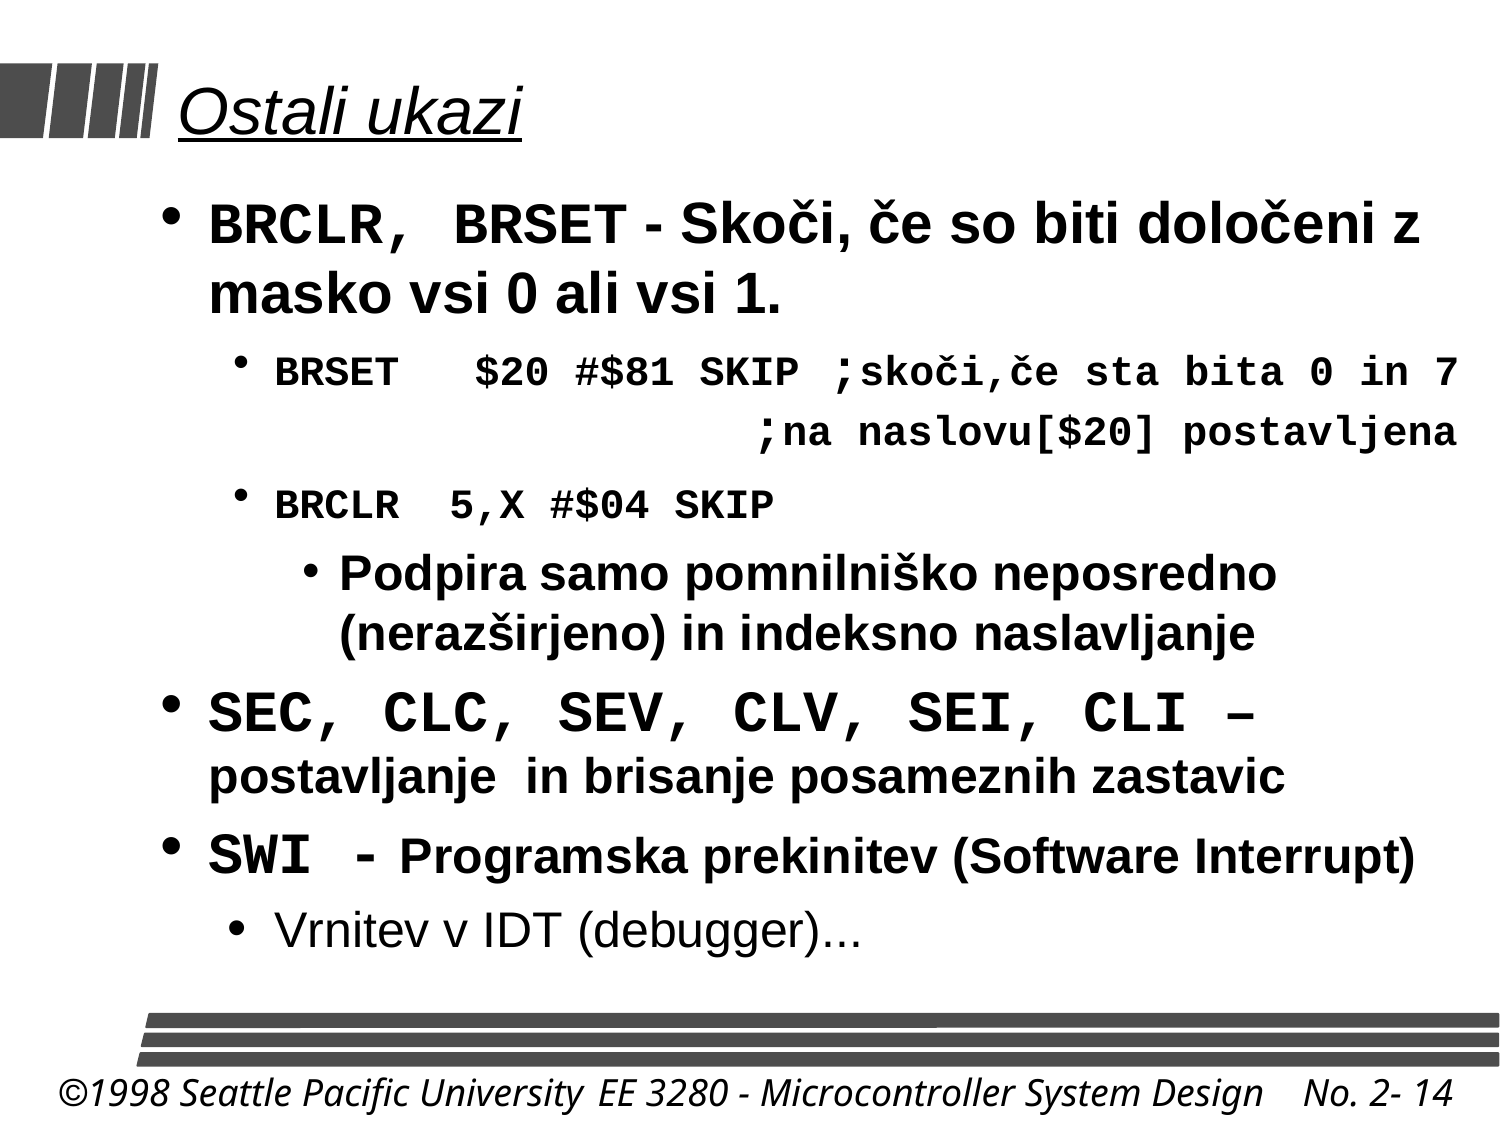

# Ostali ukazi
BRCLR, BRSET - Skoči, če so biti določeni z masko vsi 0 ali vsi 1.
BRSET $20 #$81 SKIP ;skoči,če sta bita 0 in 7
				;na naslovu[$20] postavljena
BRCLR 5,X #$04 SKIP
Podpira samo pomnilniško neposredno (nerazširjeno) in indeksno naslavljanje
SEC, CLC, SEV, CLV, SEI, CLI – postavljanje in brisanje posameznih zastavic
SWI - Programska prekinitev (Software Interrupt)
Vrnitev v IDT (debugger)...